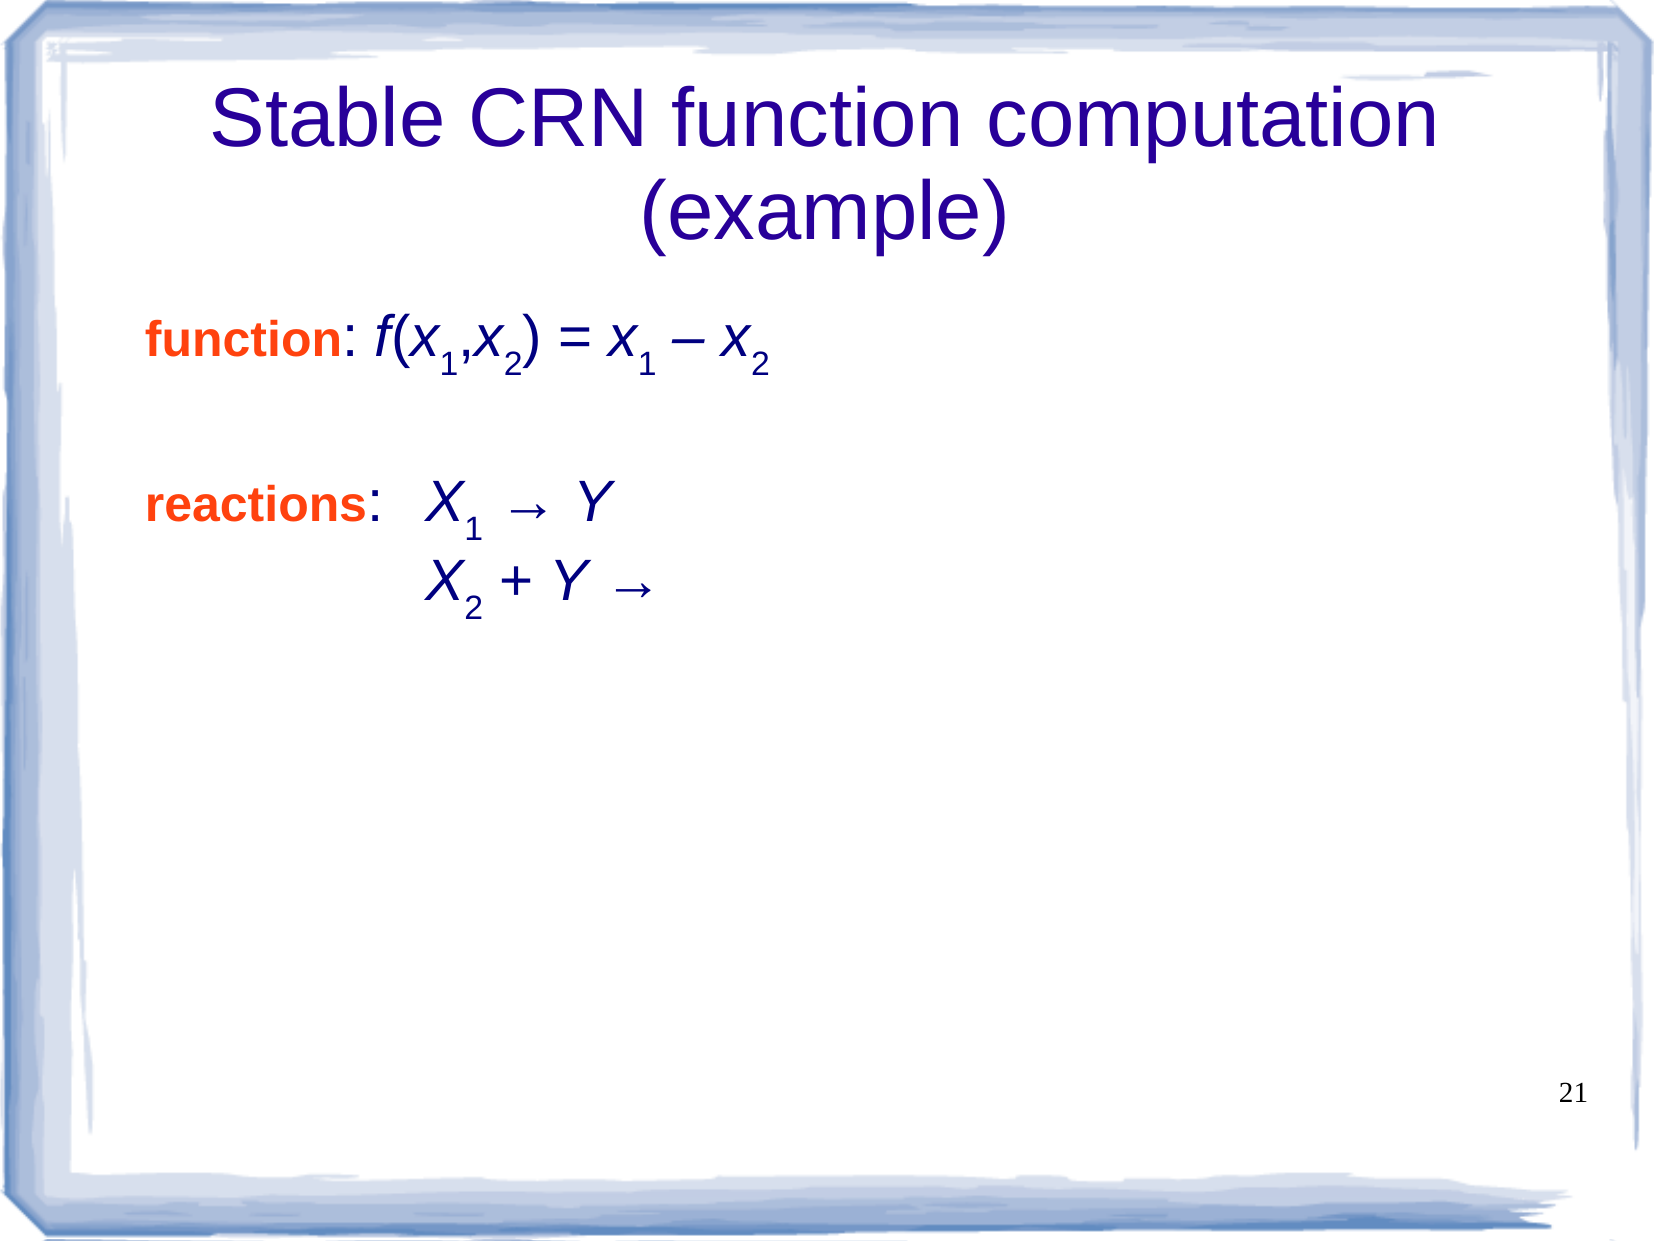

# Stable CRN function computation (example)
function: f(x1,x2) = x1 – x2
reactions:
X1 → Y
X2 + Y →
21